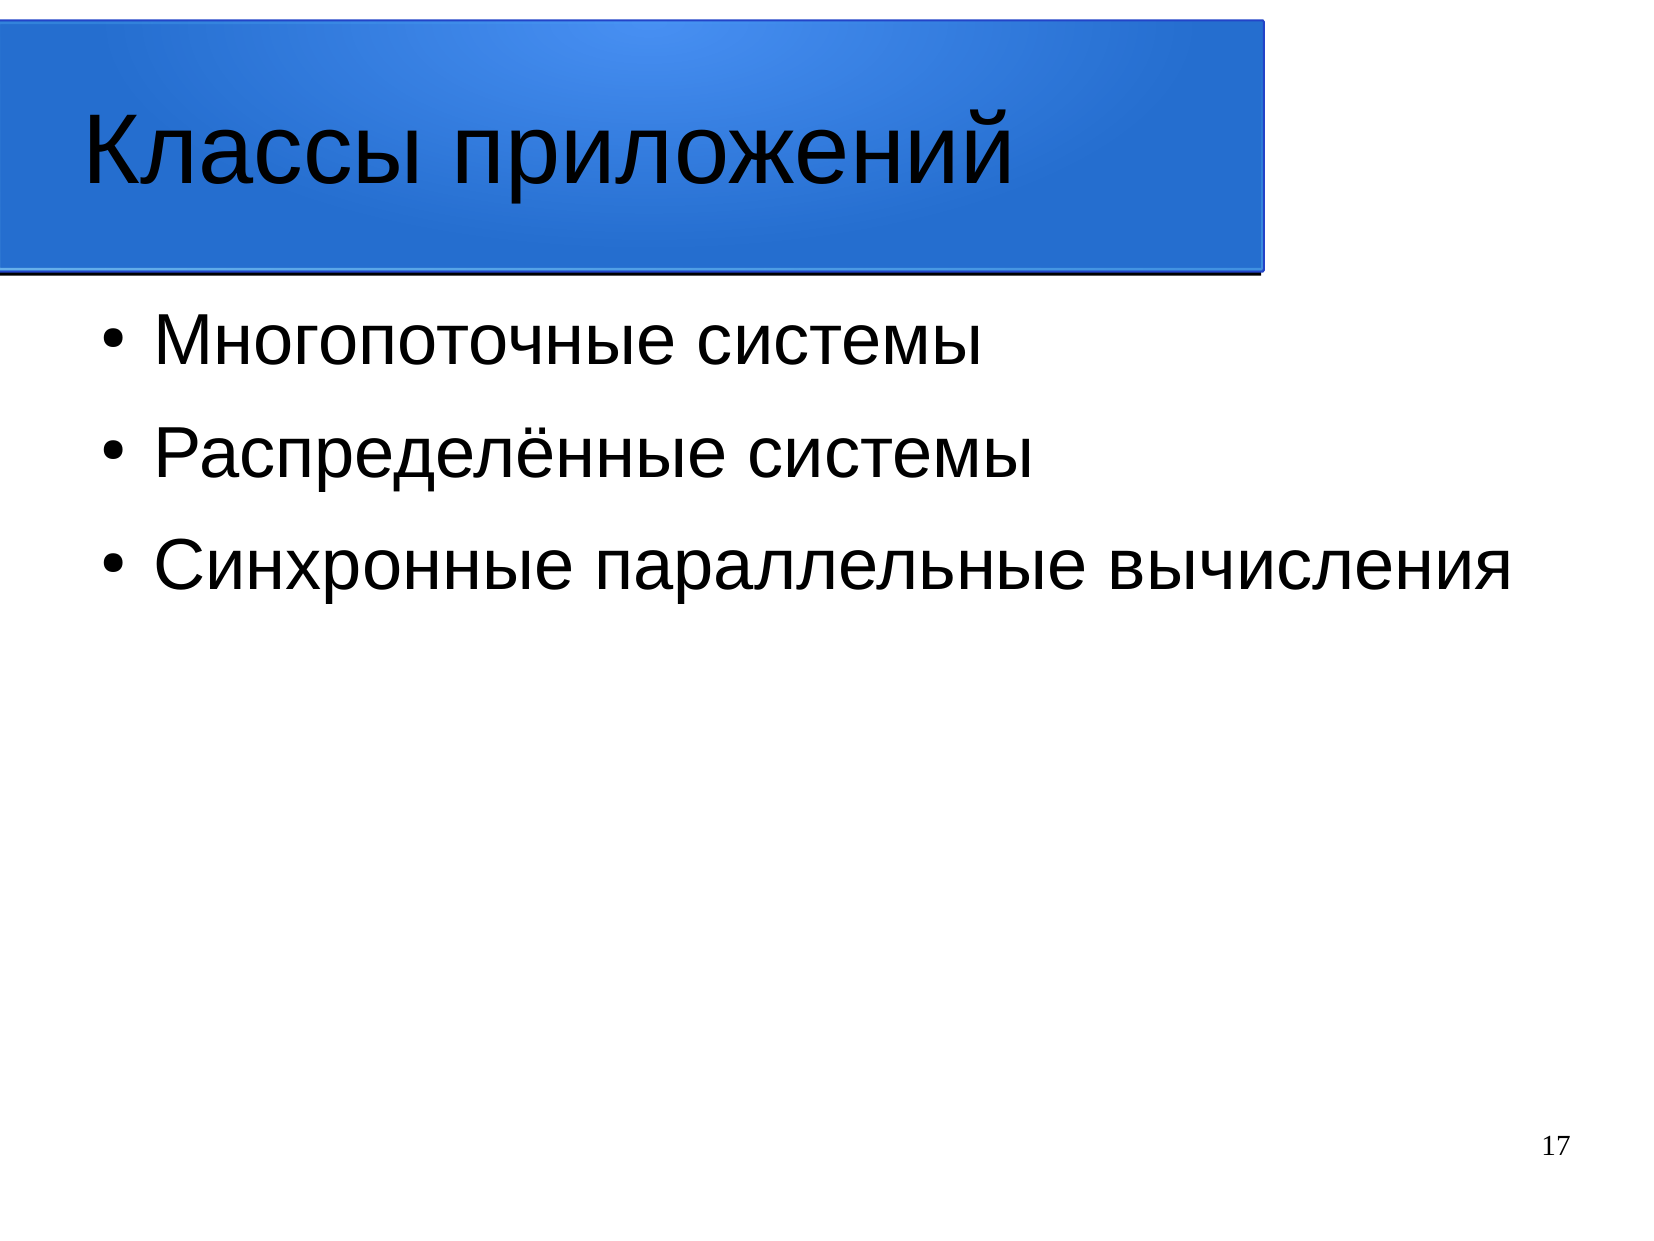

# Классы приложений
Многопоточные системы
Распределённые системы
Синхронные параллельные вычисления
17